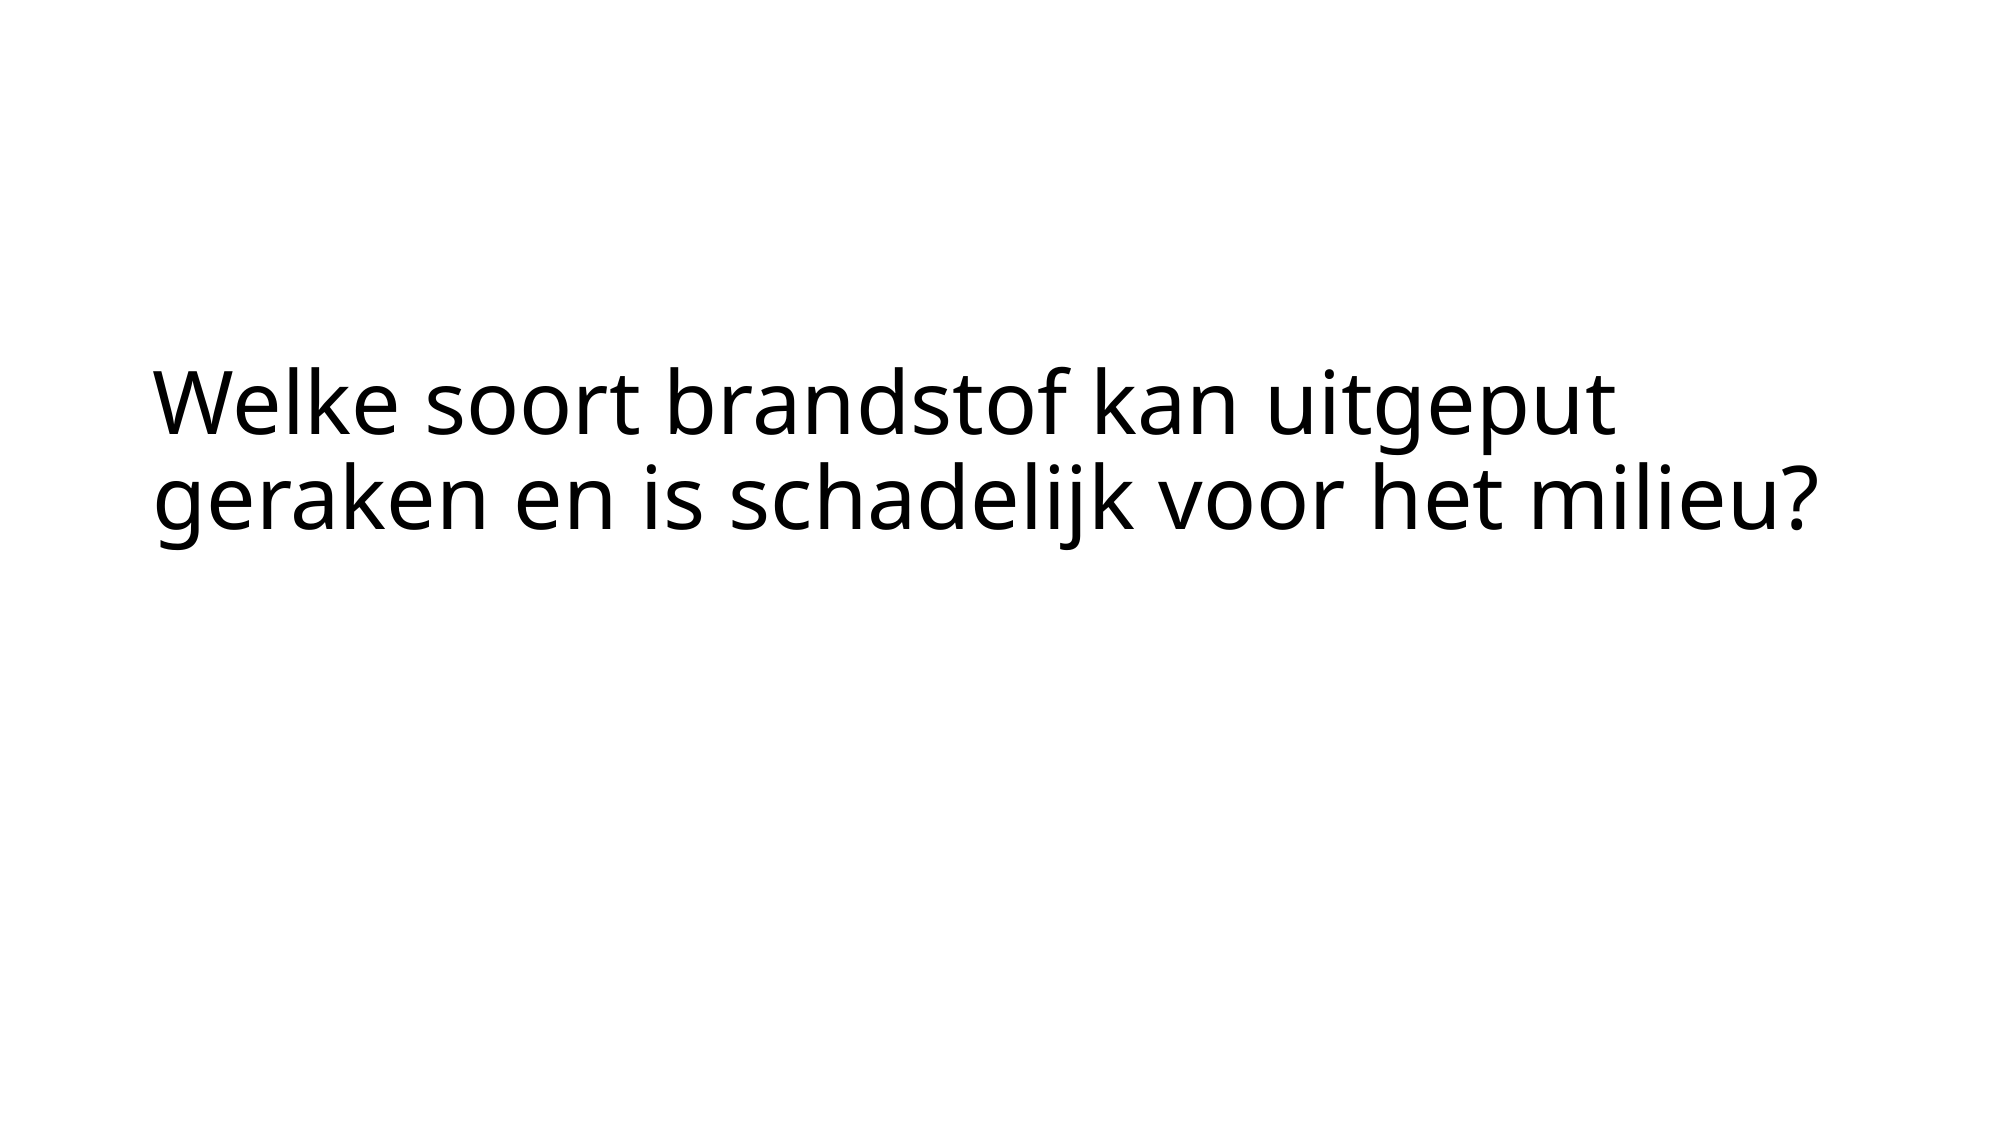

# Welke soort brandstof kan uitgeput geraken en is schadelijk voor het milieu?